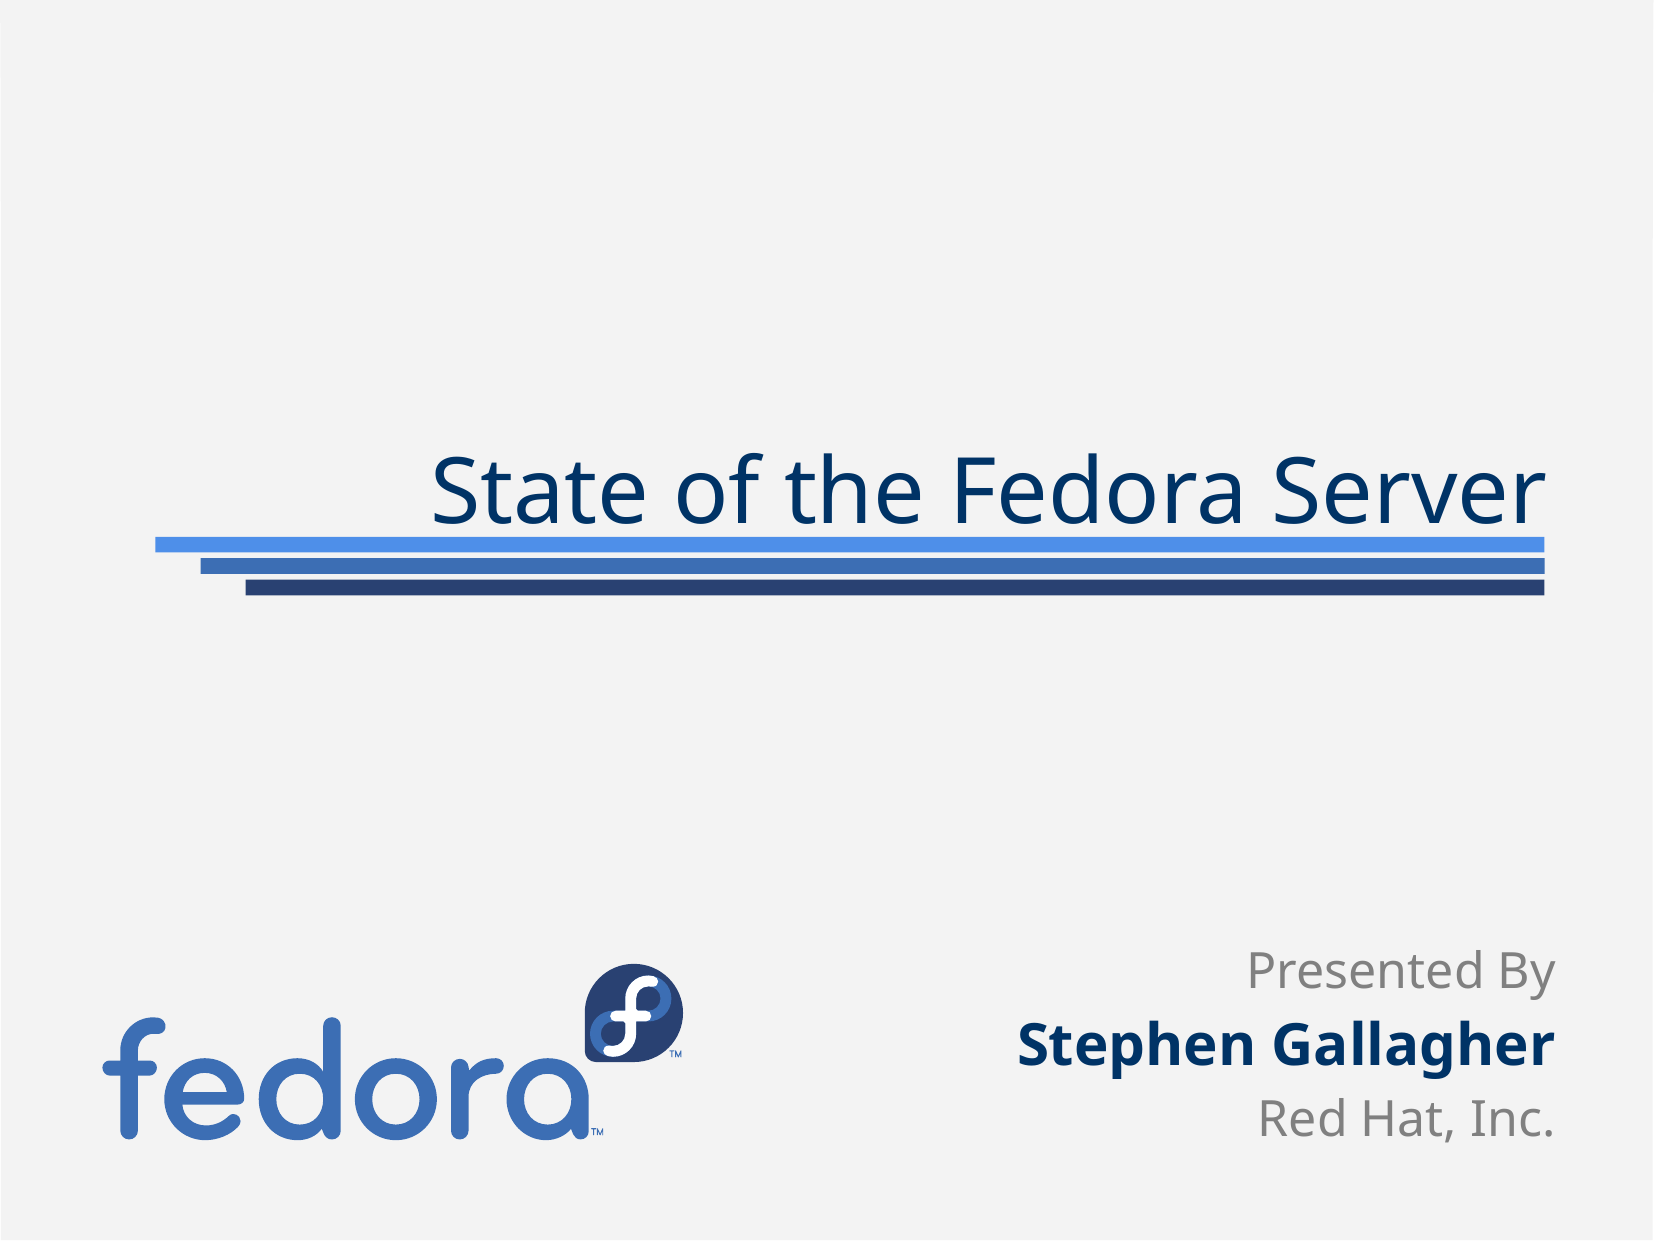

# State of the Fedora Server
Presented By
Stephen Gallagher
Red Hat, Inc.